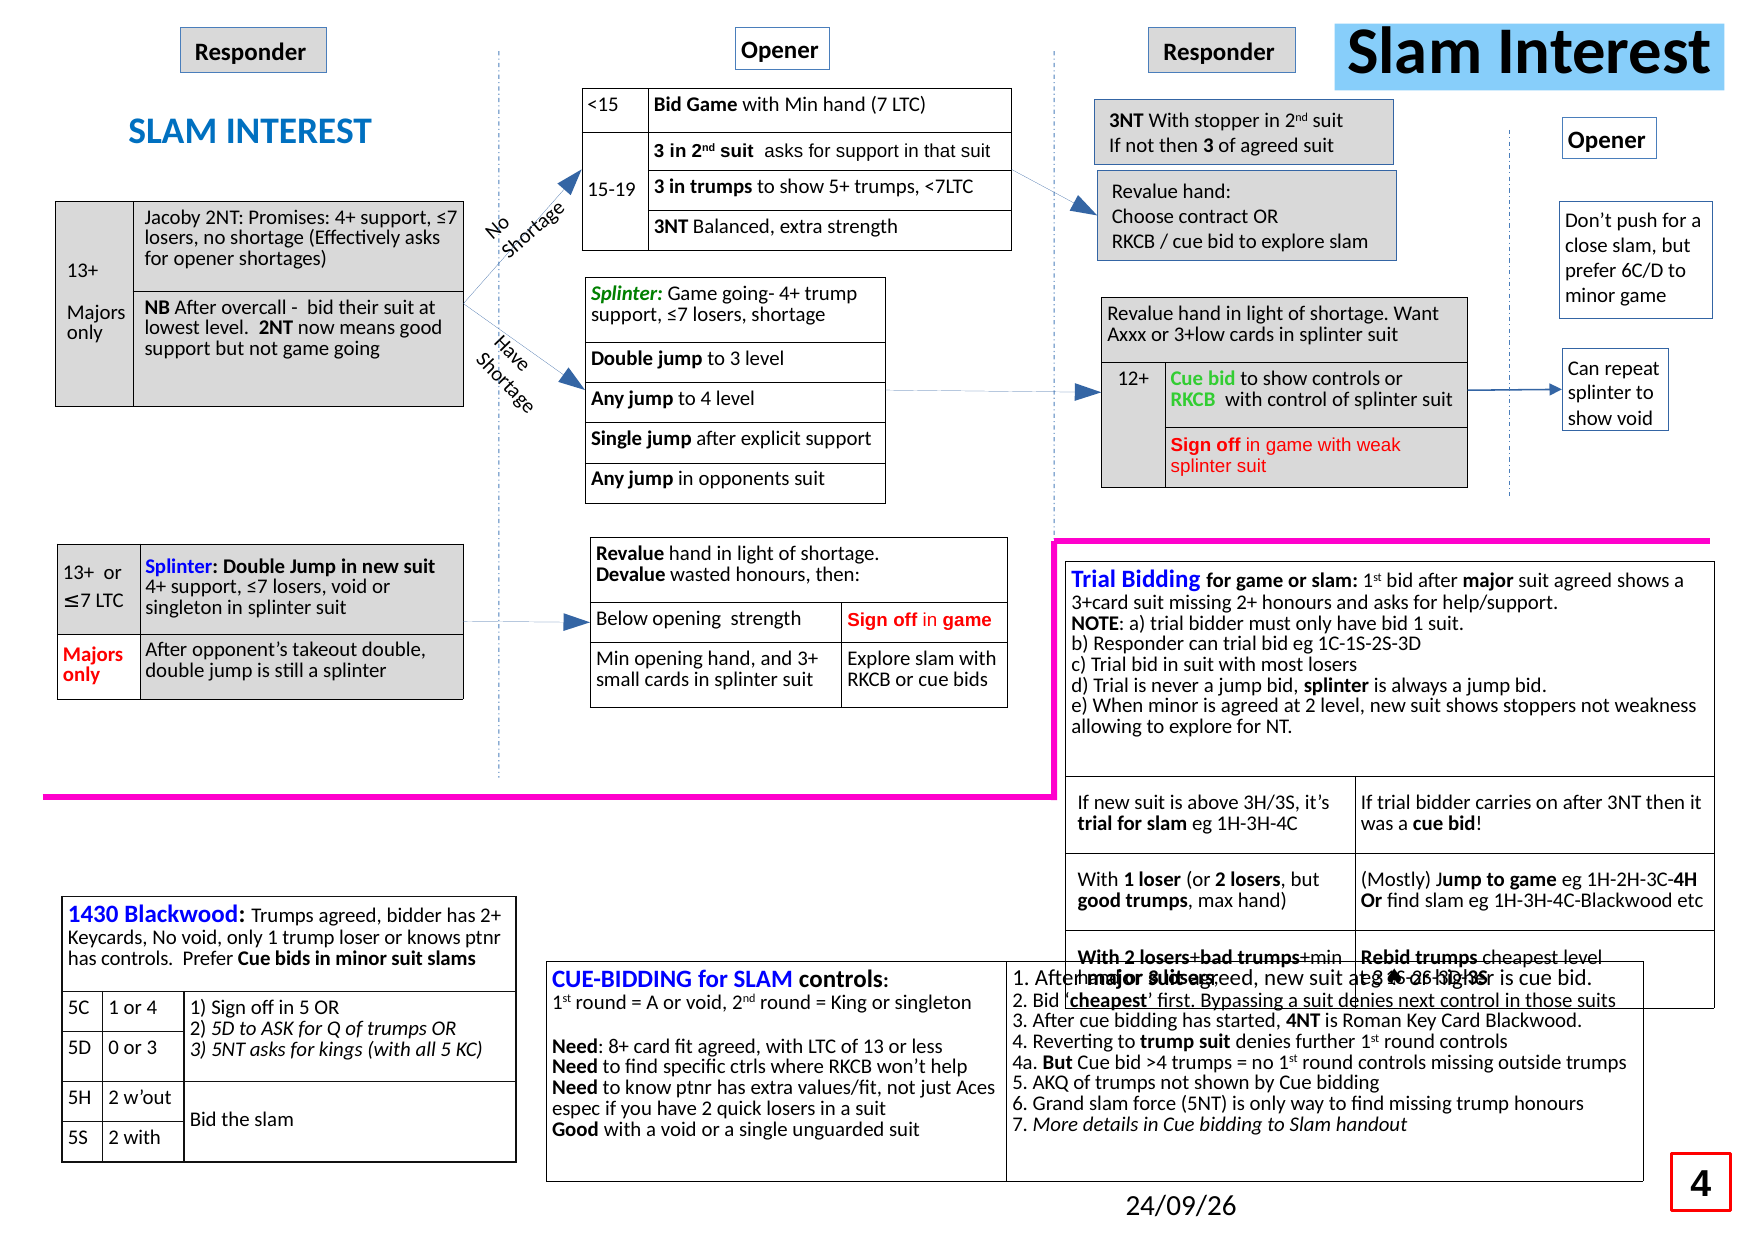

Slam Interest
Responder
Opener
Responder
| <15 | Bid Game with Min hand (7 LTC) |
| --- | --- |
| 15-19 | 3 in 2nd suit asks for support in that suit |
| | 3 in trumps to show 5+ trumps, <7LTC |
| | 3NT Balanced, extra strength |
3NT With stopper in 2nd suit
If not then 3 of agreed suit
SLAM INTEREST
Opener
Revalue hand:
Choose contract OR
RKCB / cue bid to explore slam
No
Shortage
| 13+ Majors only | Jacoby 2NT: Promises: 4+ support, ≤7 losers, no shortage (Effectively asks for opener shortages) |
| --- | --- |
| | NB After overcall - bid their suit at lowest level. 2NT now means good support but not game going |
Don’t push for a close slam, but prefer 6C/D to minor game
| Splinter: Game going- 4+ trump support, ≤7 losers, shortage |
| --- |
| Double jump to 3 level |
| Any jump to 4 level |
| Single jump after explicit support |
| Any jump in opponents suit |
| Revalue hand in light of shortage. Want Axxx or 3+low cards in splinter suit | |
| --- | --- |
| 12+ | Cue bid to show controls or RKCB with control of splinter suit |
| | Sign off in game with weak splinter suit |
Have
Shortage
Can repeat splinter to show void
| Revalue hand in light of shortage. Devalue wasted honours, then: | |
| --- | --- |
| Below opening strength | Sign off in game |
| Min opening hand, and 3+ small cards in splinter suit | Explore slam with RKCB or cue bids |
| 13+ or ≤7 LTC | Splinter: Double Jump in new suit 4+ support, ≤7 losers, void or singleton in splinter suit |
| --- | --- |
| Majors only | After opponent’s takeout double, double jump is still a splinter |
| Trial Bidding for game or slam: 1st bid after major suit agreed shows a 3+card suit missing 2+ honours and asks for help/support. NOTE: a) trial bidder must only have bid 1 suit. b) Responder can trial bid eg 1C-1S-2S-3D c) Trial bid in suit with most losers d) Trial is never a jump bid, splinter is always a jump bid. e) When minor is agreed at 2 level, new suit shows stoppers not weakness allowing to explore for NT. | |
| --- | --- |
| If new suit is above 3H/3S, it’s trial for slam eg 1H-3H-4C | If trial bidder carries on after 3NT then it was a cue bid! |
| With 1 loser (or 2 losers, but good trumps, max hand) | (Mostly) Jump to game eg 1H-2H-3C-4H Or find slam eg 1H-3H-4C-Blackwood etc |
| With 2 losers+bad trumps+min hand or 3 losers, | Rebid trumps cheapest level eg 1S-2S-3D-3S |
| 1430 Blackwood: Trumps agreed, bidder has 2+ Keycards, No void, only 1 trump loser or knows ptnr has controls. Prefer Cue bids in minor suit slams | | |
| --- | --- | --- |
| 5C | 1 or 4 | 1) Sign off in 5 OR 2) 5D to ASK for Q of trumps OR 3) 5NT asks for kings (with all 5 KC) |
| 5D | 0 or 3 | |
| 5H | 2 w’out | Bid the slam |
| 5S | 2 with | |
| CUE-BIDDING for SLAM controls: 1st round = A or void, 2nd round = King or singleton Need: 8+ card fit agreed, with LTC of 13 or less Need to find specific ctrls where RKCB won’t help Need to know ptnr has extra values/fit, not just Aces espec if you have 2 quick losers in a suit Good with a void or a single unguarded suit | 1. After major suit agreed, new suit at 3♠ or higher is cue bid. 2. Bid ‘cheapest’ first. Bypassing a suit denies next control in those suits 3. After cue bidding has started, 4NT is Roman Key Card Blackwood. 4. Reverting to trump suit denies further 1st round controls 4a. But Cue bid >4 trumps = no 1st round controls missing outside trumps 5. AKQ of trumps not shown by Cue bidding 6. Grand slam force (5NT) is only way to find missing trump honours 7. More details in Cue bidding to Slam handout |
| --- | --- |
4
| Trial Bidding for game or slam: 1st bid after major suit agreed shows a 3+card suit missing 2+ honours and asks for help/support. NOTE: a) trial bidder must only have bid 1 suit. b) Responder can trial bid eg 1C-1S-2S-3D c) Trial bid in suit with most losers d) Trial is never a jump bid, splinter is always a jump bid. e) When minor is agreed at 2 level, new suit shows stoppers not weakness allowing to explore for NT. | |
| --- | --- |
| If new suit is above 3H/3S, it’s trial for slam eg 1H-3H-4C | If trial bidder carries on after 3NT then it was a cue bid! |
| With 1 loser (or 2 losers, but good trumps, max hand) | (Mostly) Jump to game eg 1H-2H-3C-4H Or find slam eg 1H-3H-4C-Blackwood etc |
| With 2 losers+bad trumps+min hand or 3 losers, | Rebid trumps cheapest level Eg 1S-2S-3D-3S |